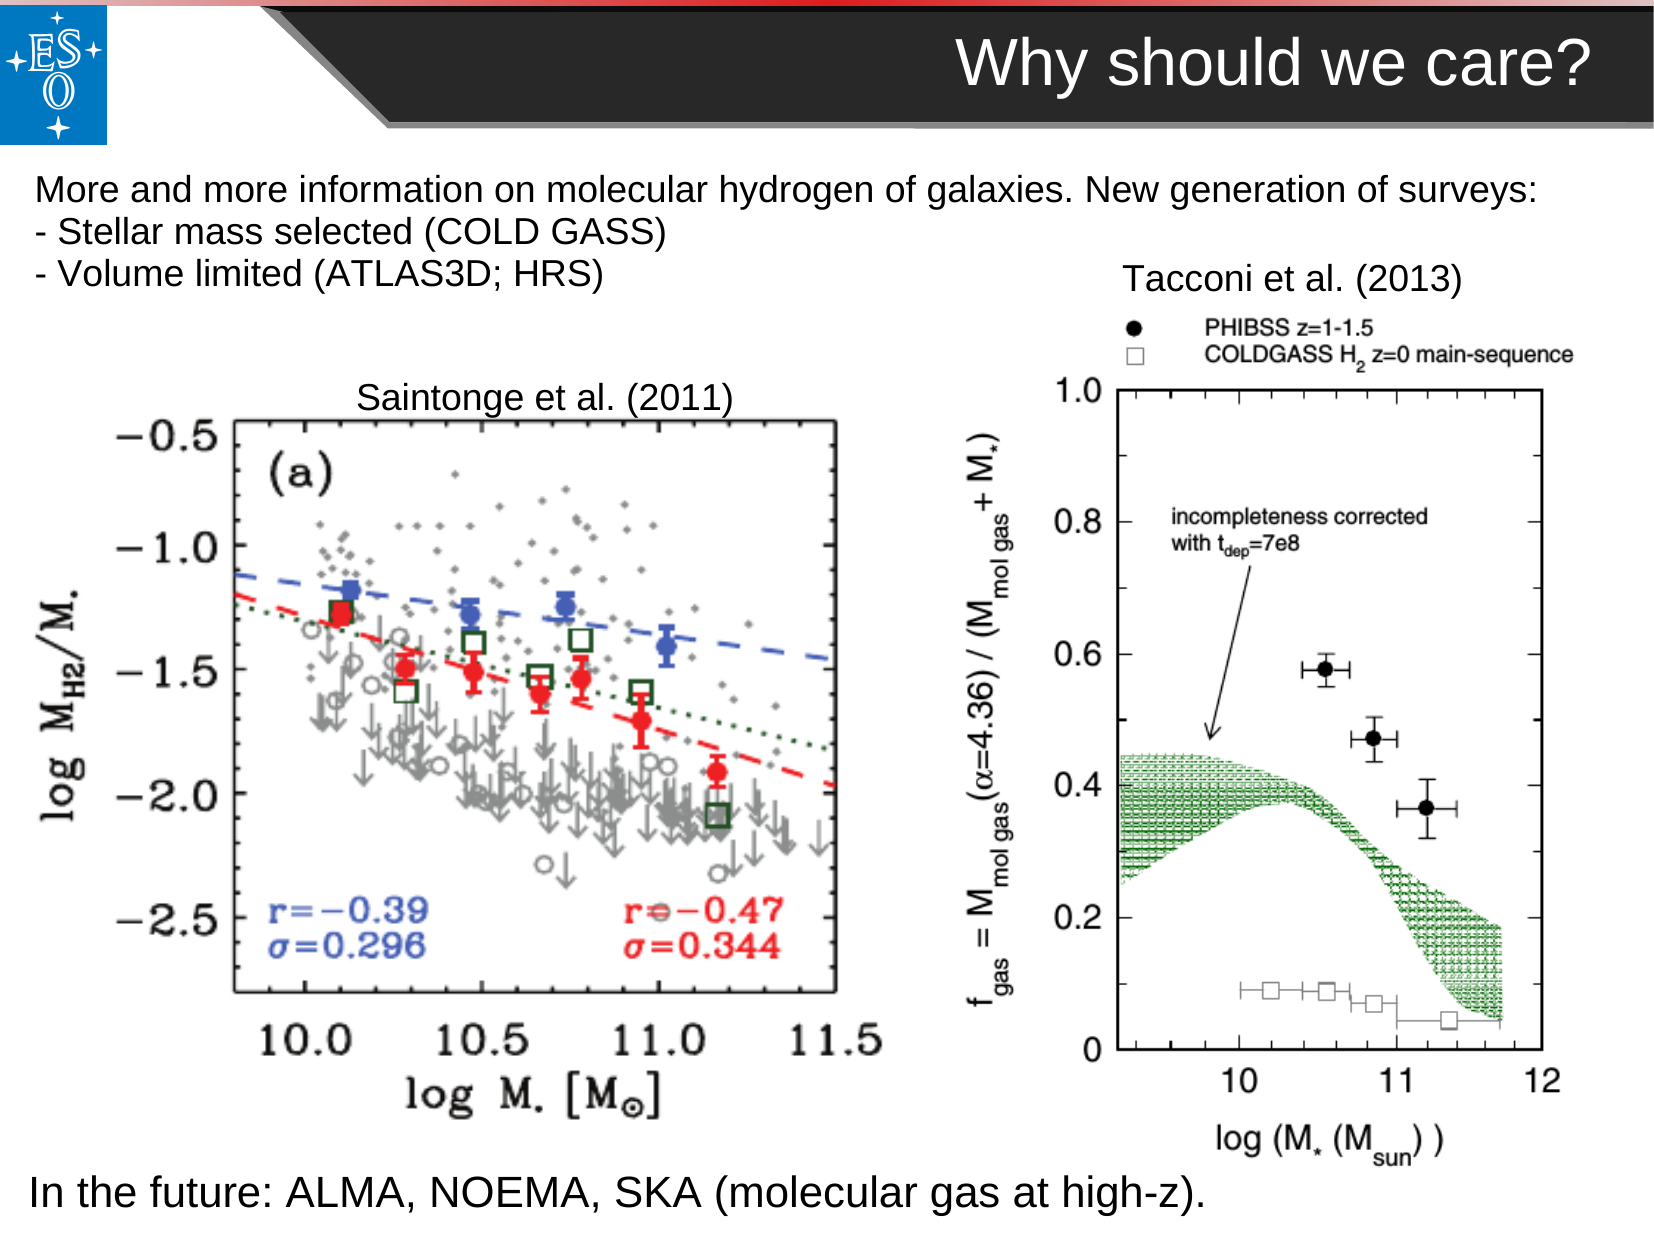

# Why should we care?
More and more information on molecular hydrogen of galaxies. New generation of surveys:
- Stellar mass selected (COLD GASS)
- Volume limited (ATLAS3D; HRS)
Tacconi et al. (2013)
Saintonge et al. (2011)
In the future: ALMA, NOEMA, SKA (molecular gas at high-z).